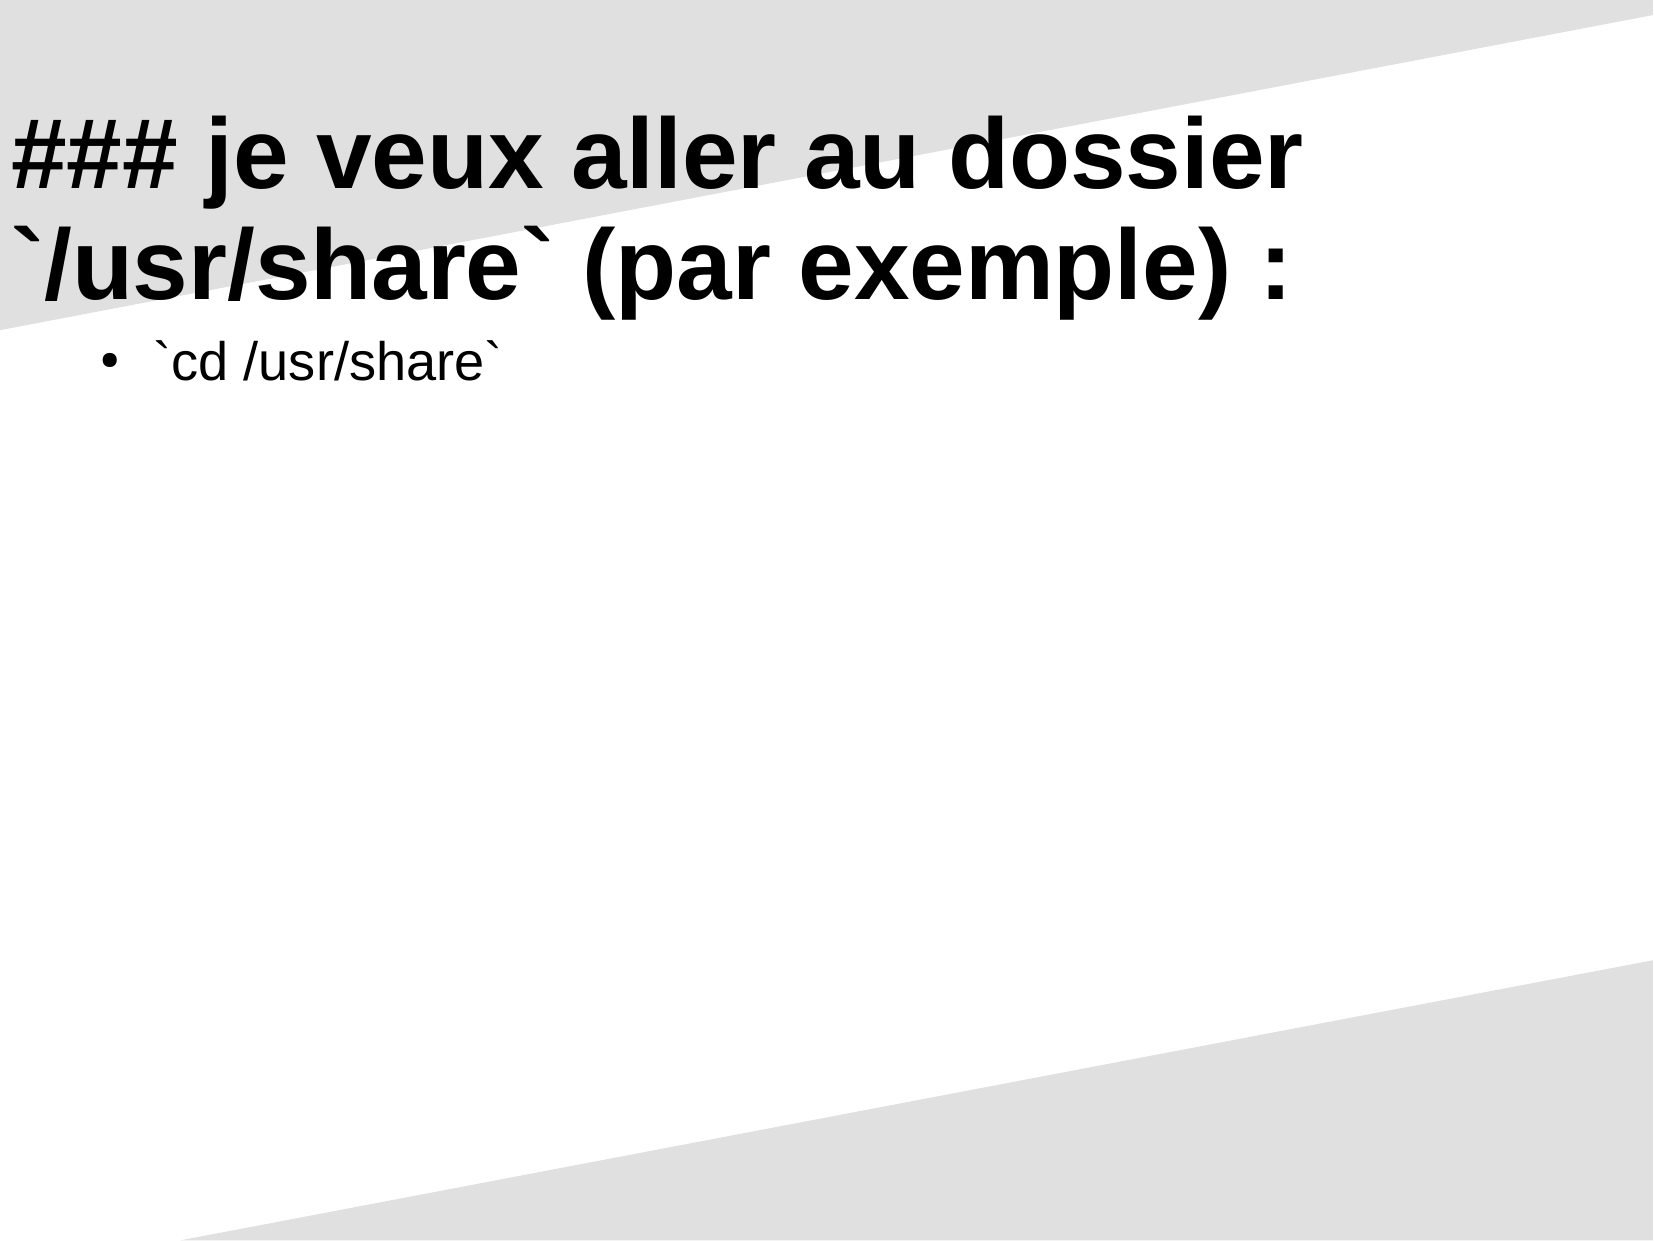

# ### je veux aller au dossier `/usr/share` (par exemple) :
`cd /usr/share`